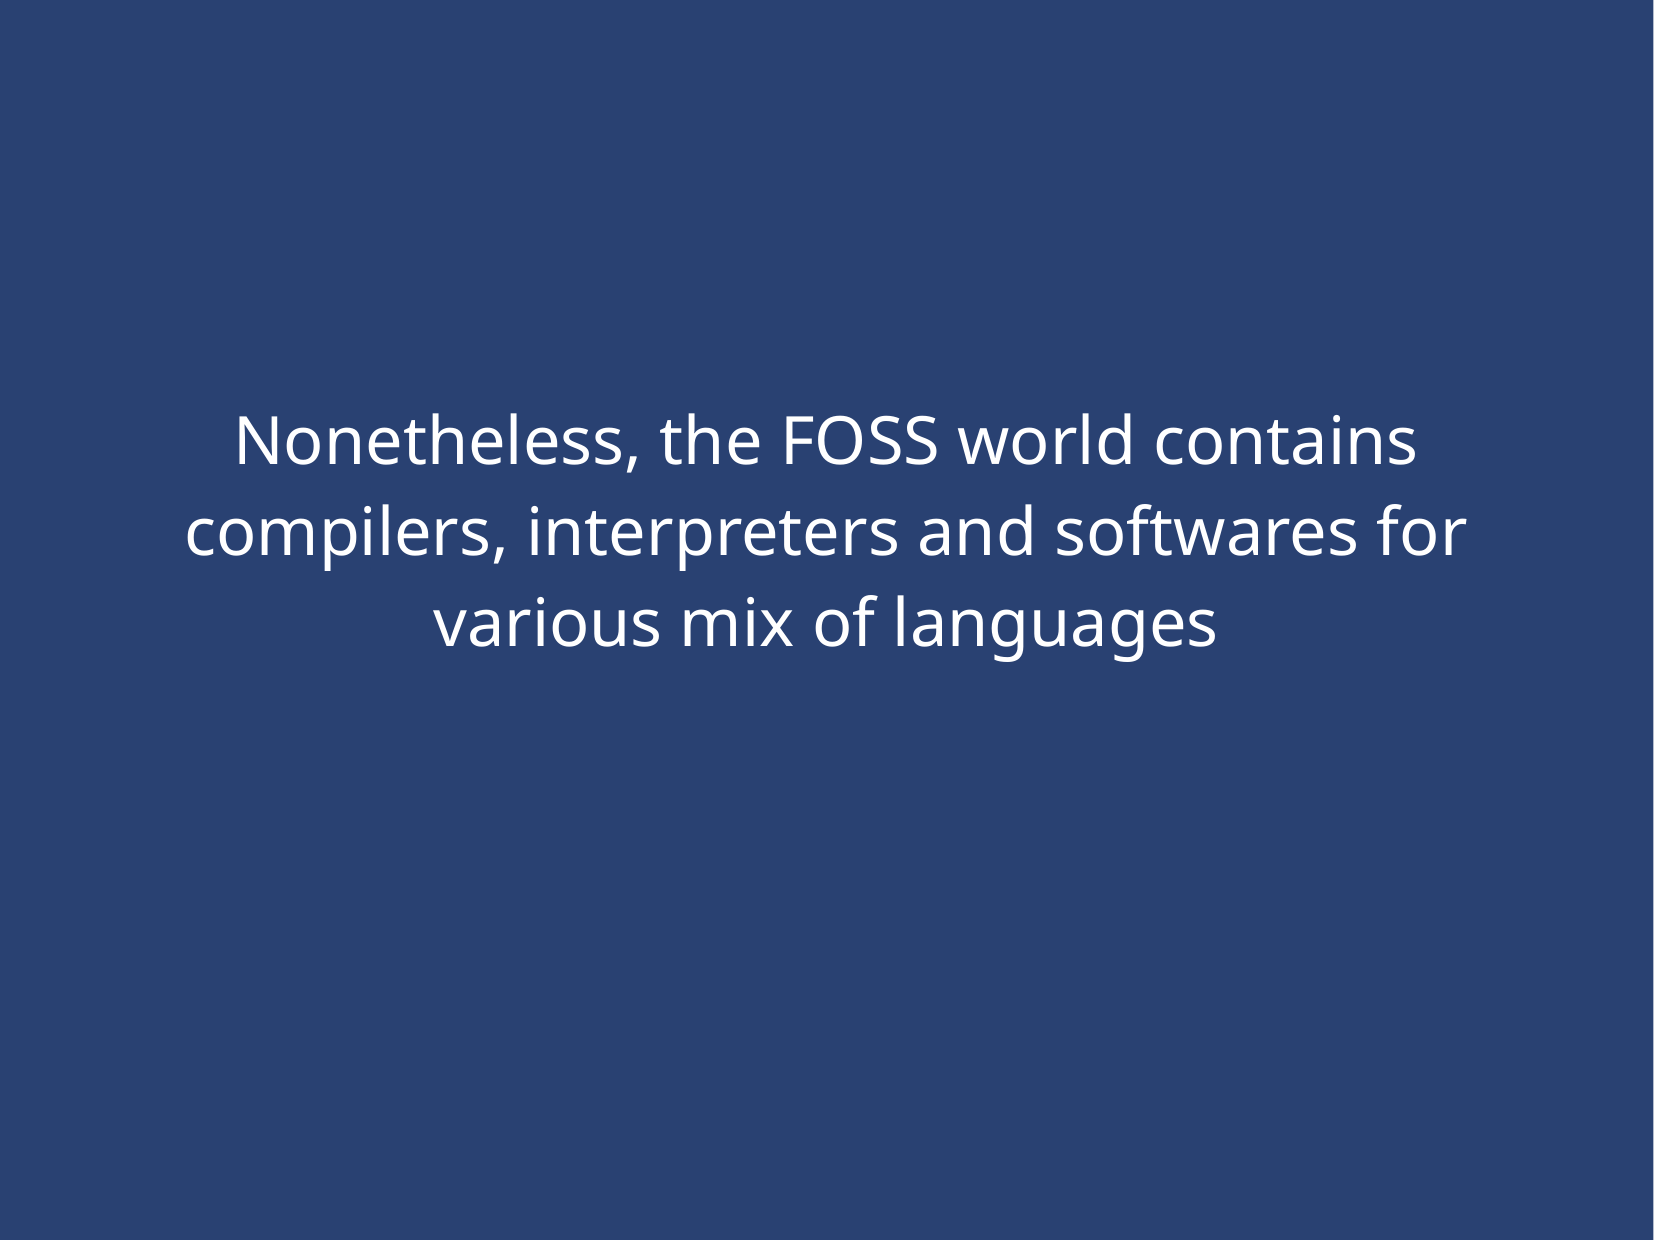

# Nonetheless, the FOSS world contains compilers, interpreters and softwares for various mix of languages